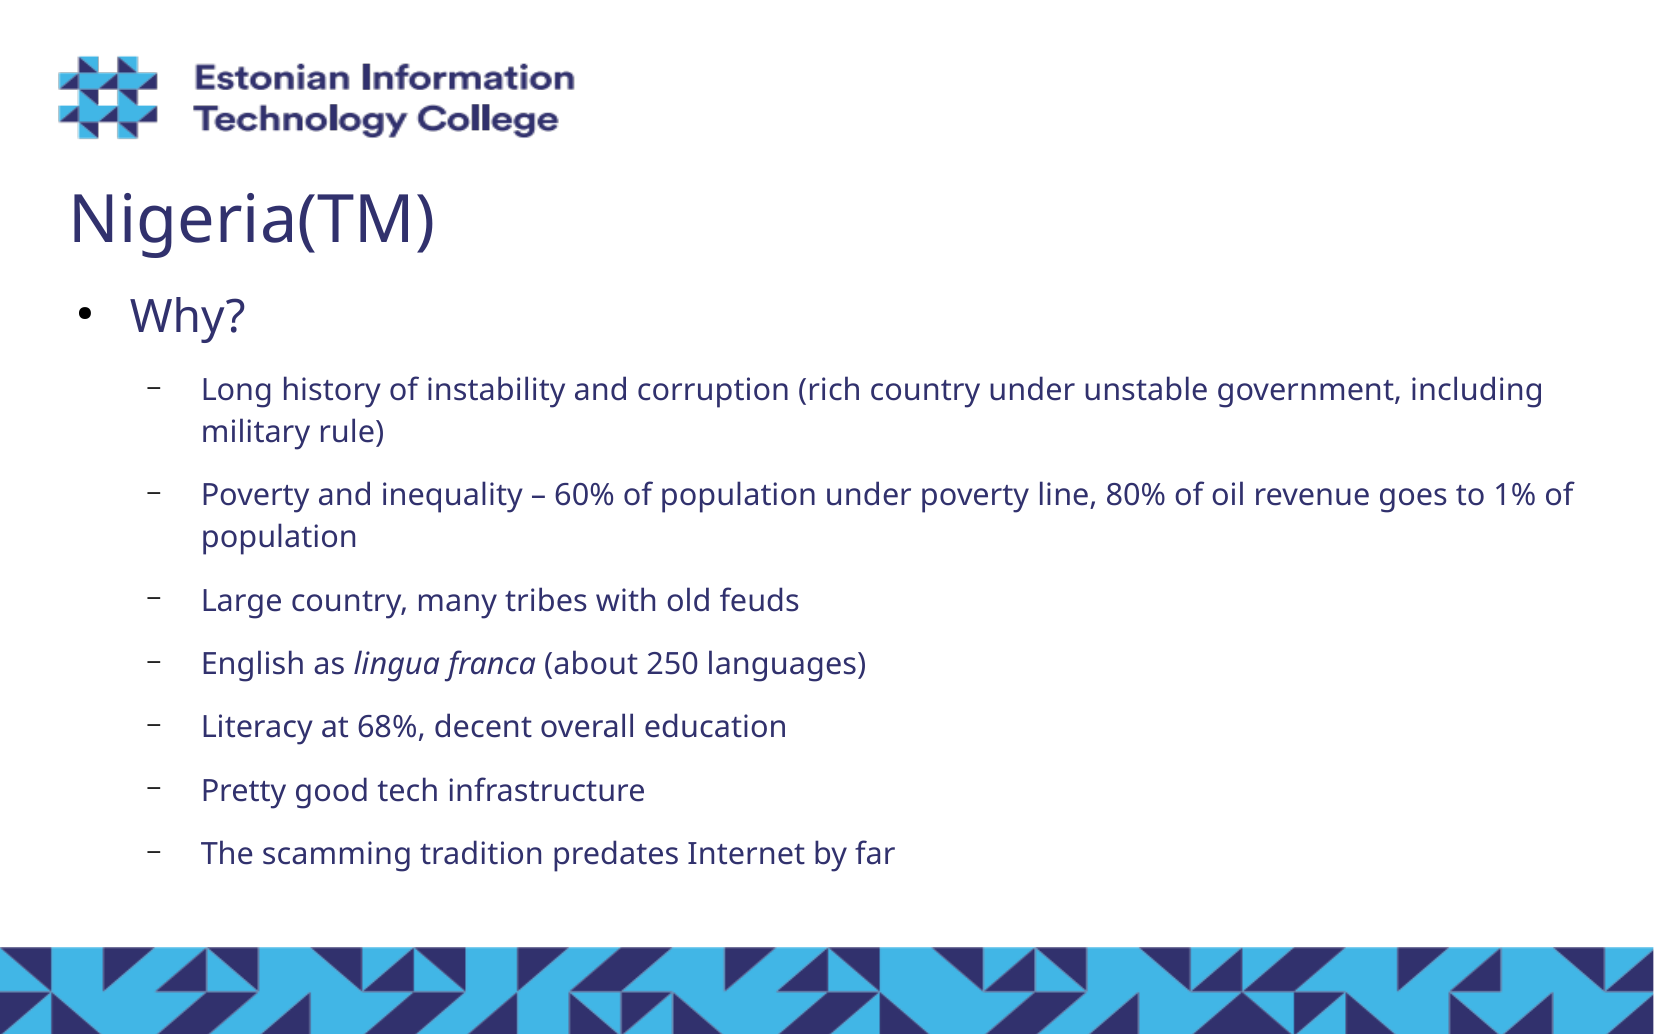

# Nigeria(TM)
Why?
Long history of instability and corruption (rich country under unstable government, including military rule)
Poverty and inequality – 60% of population under poverty line, 80% of oil revenue goes to 1% of population
Large country, many tribes with old feuds
English as lingua franca (about 250 languages)
Literacy at 68%, decent overall education
Pretty good tech infrastructure
The scamming tradition predates Internet by far